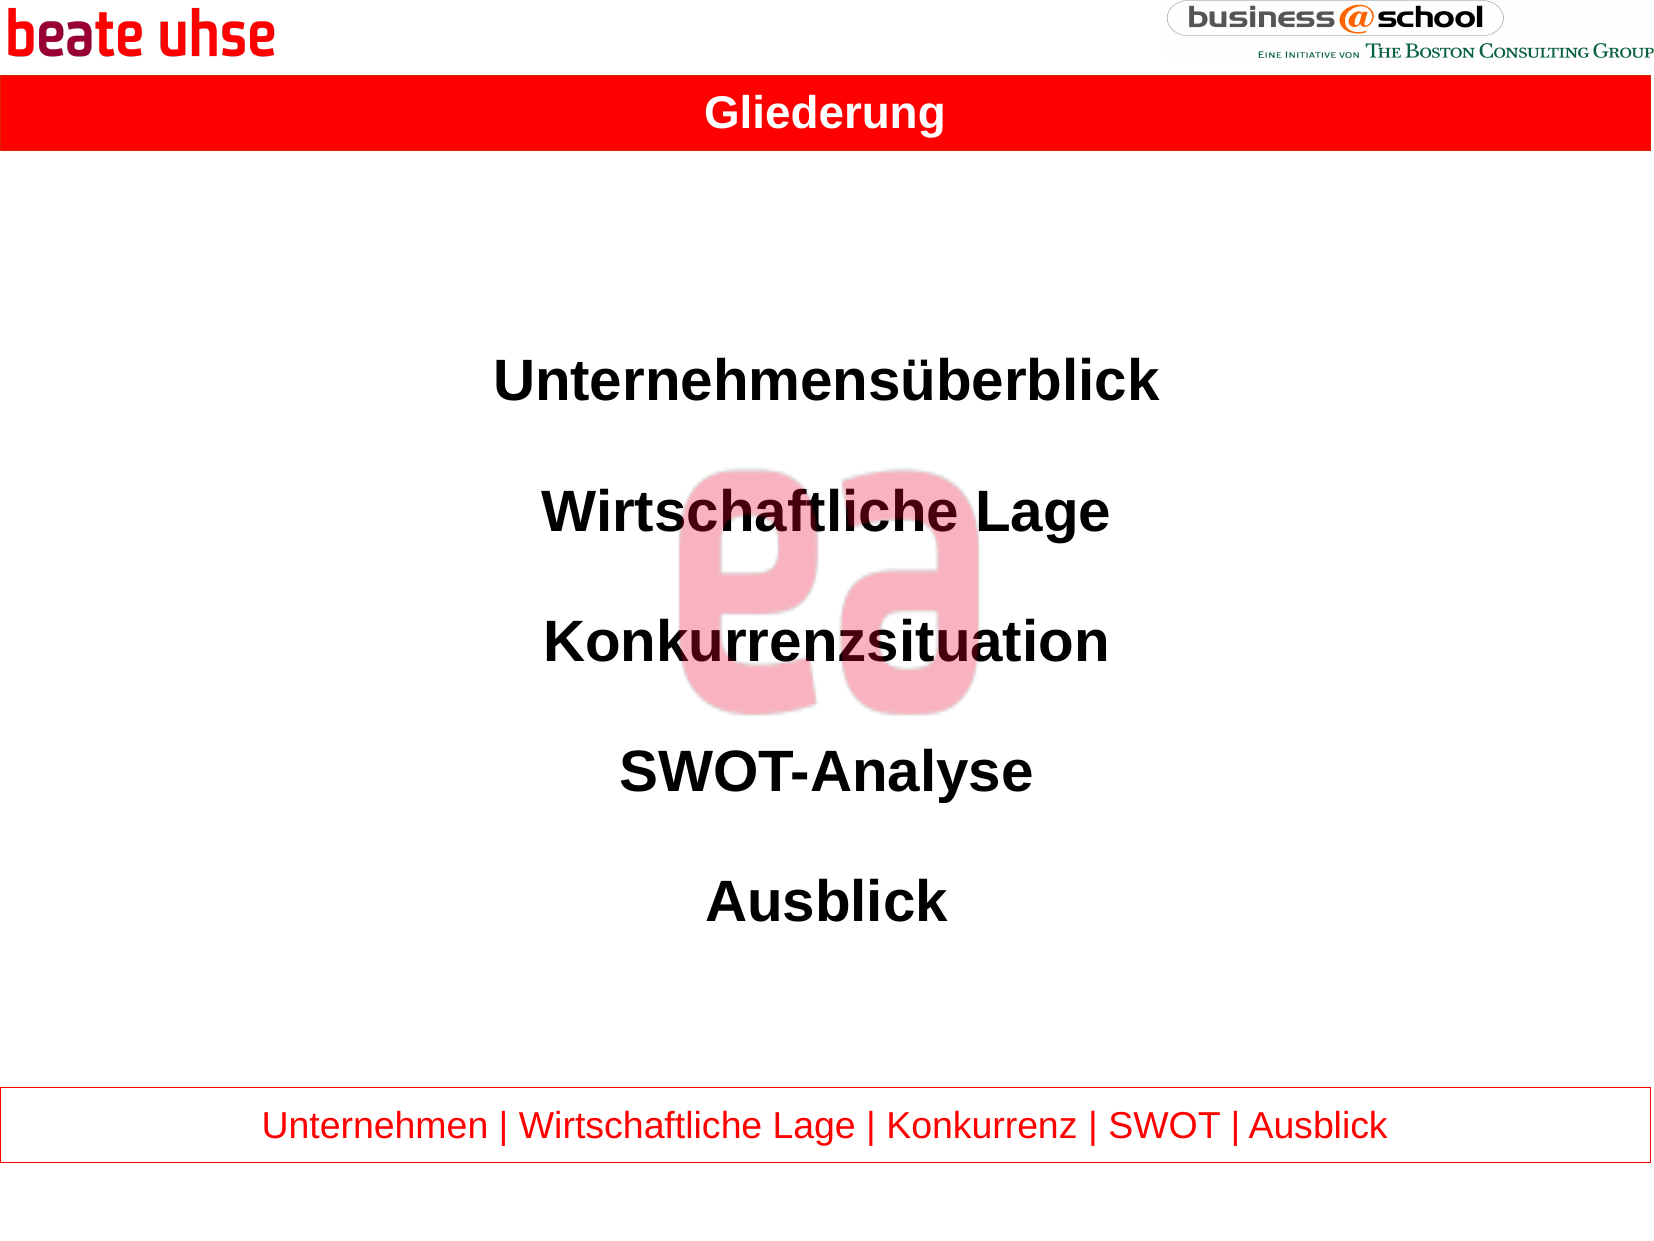

Gliederung
Unternehmensüberblick
Wirtschaftliche Lage
Konkurrenzsituation
SWOT-Analyse
Ausblick
Unternehmen | Wirtschaftliche Lage | Konkurrenz | SWOT | Ausblick
3